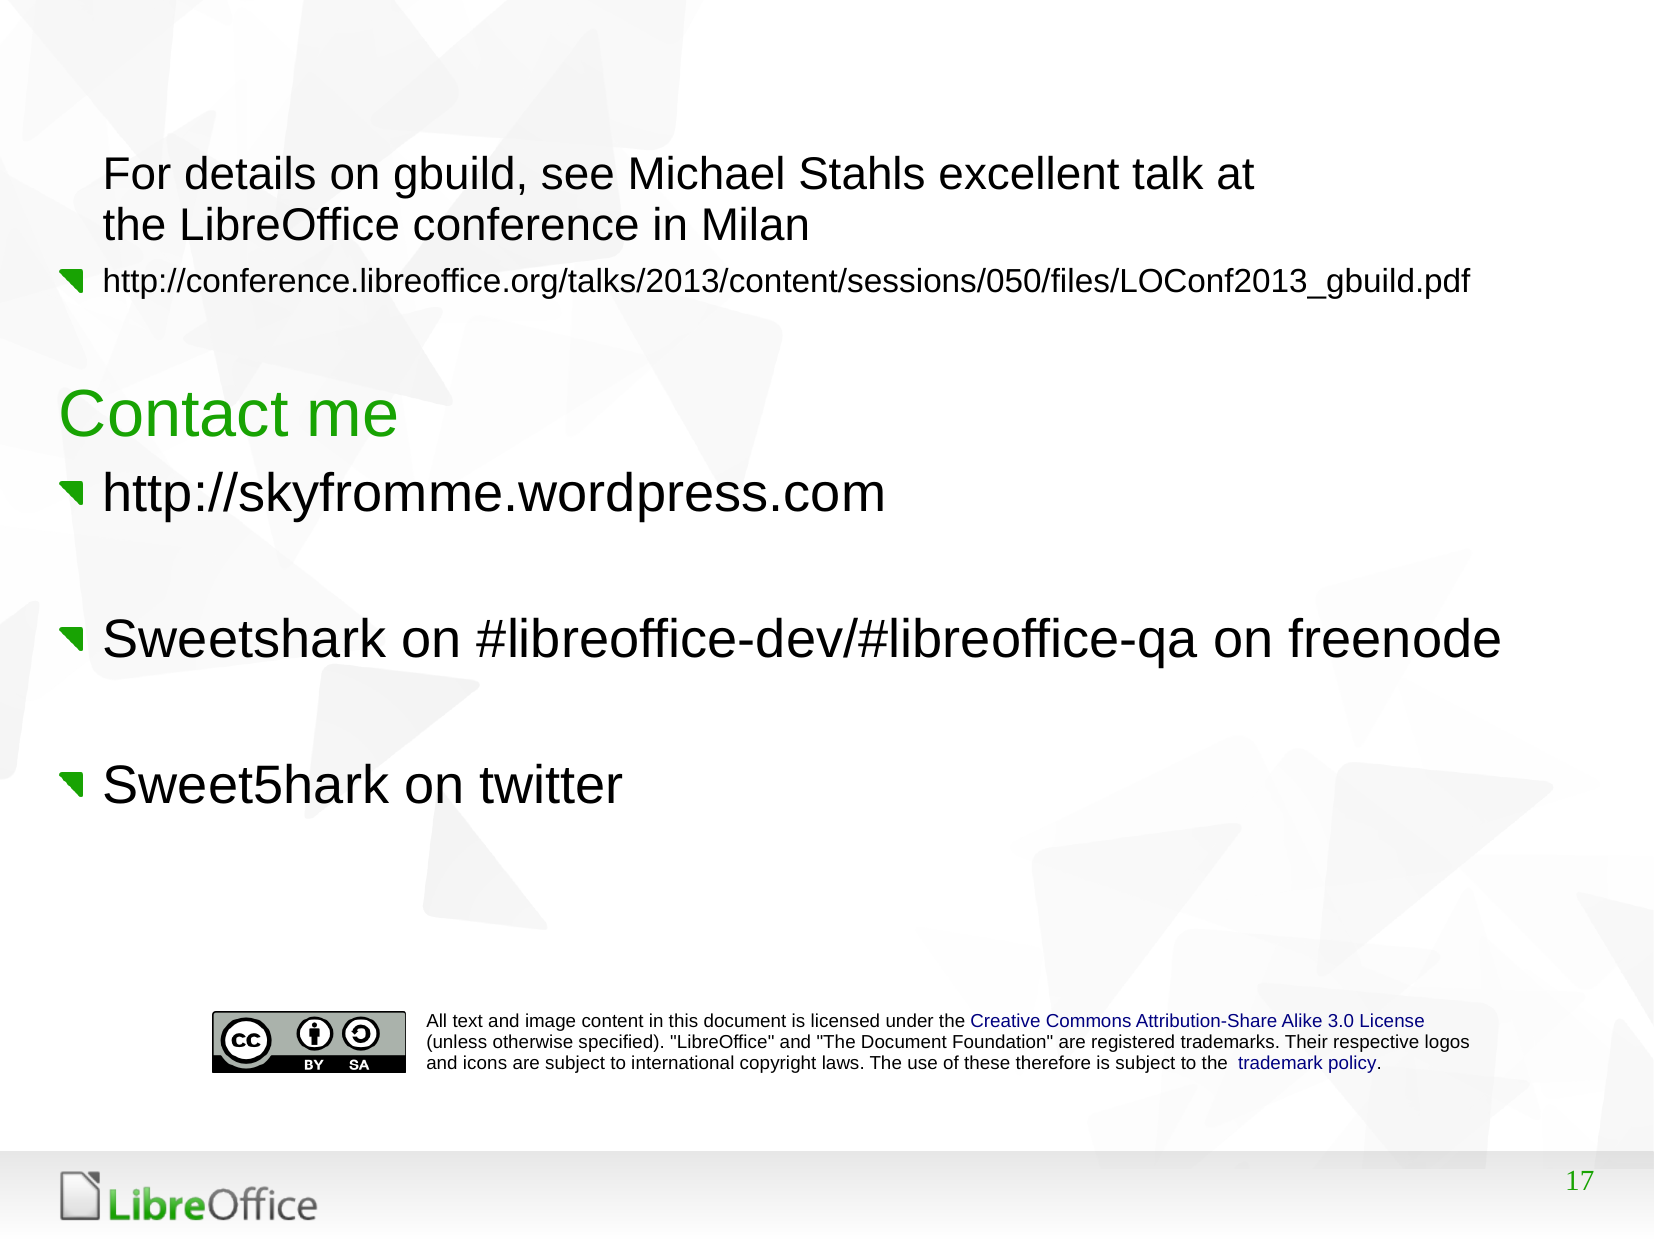

#
For details on gbuild, see Michael Stahls excellent talk at
the LibreOffice conference in Milan
http://conference.libreoffice.org/talks/2013/content/sessions/050/files/LOConf2013_gbuild.pdf
Contact me
http://skyfromme.wordpress.com
Sweetshark on #libreoffice-dev/#libreoffice-qa on freenode
Sweet5hark on twitter
17